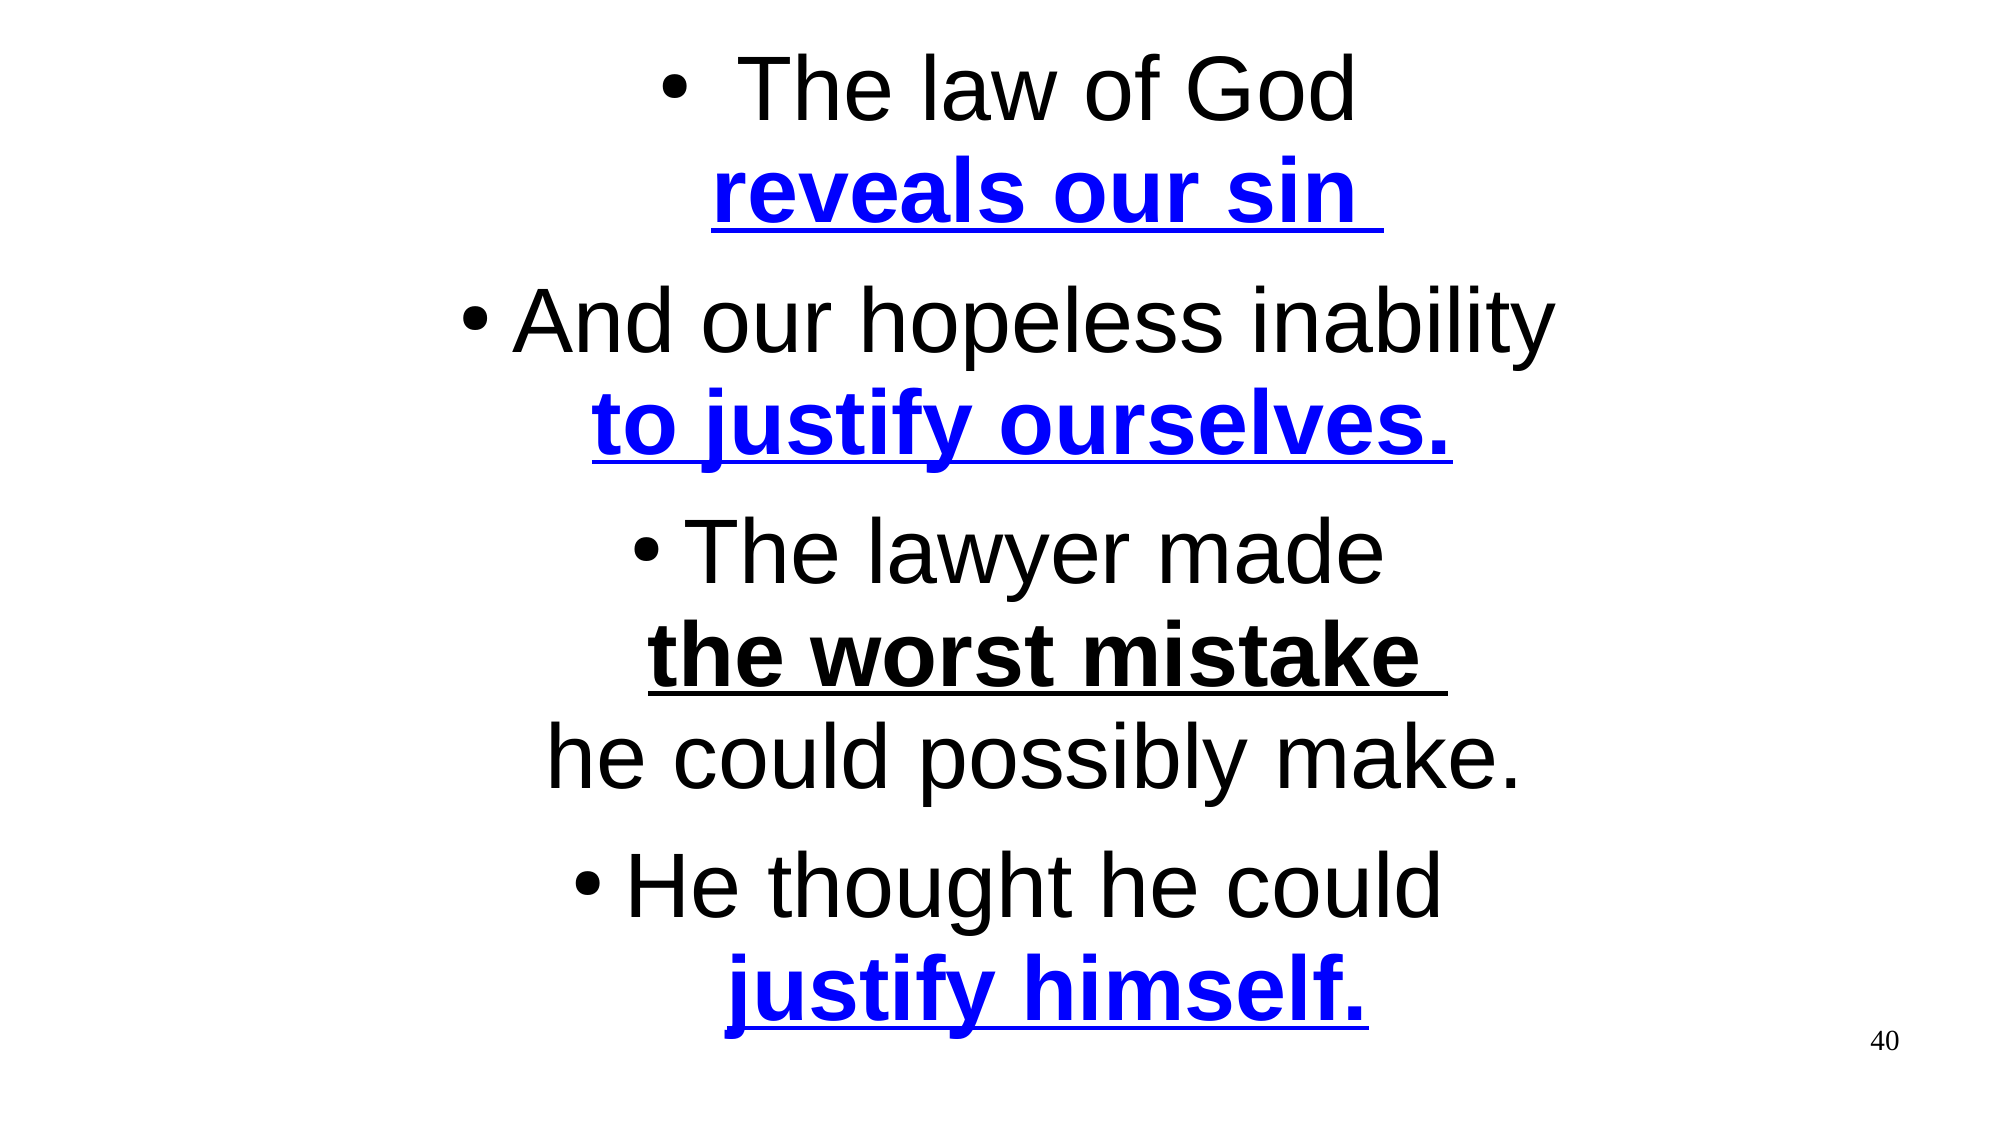

# The law of God reveals our sin
And our hopeless inability
to justify ourselves.
The lawyer made
the worst mistake
he could possibly make.
He thought he could
justify himself.
40